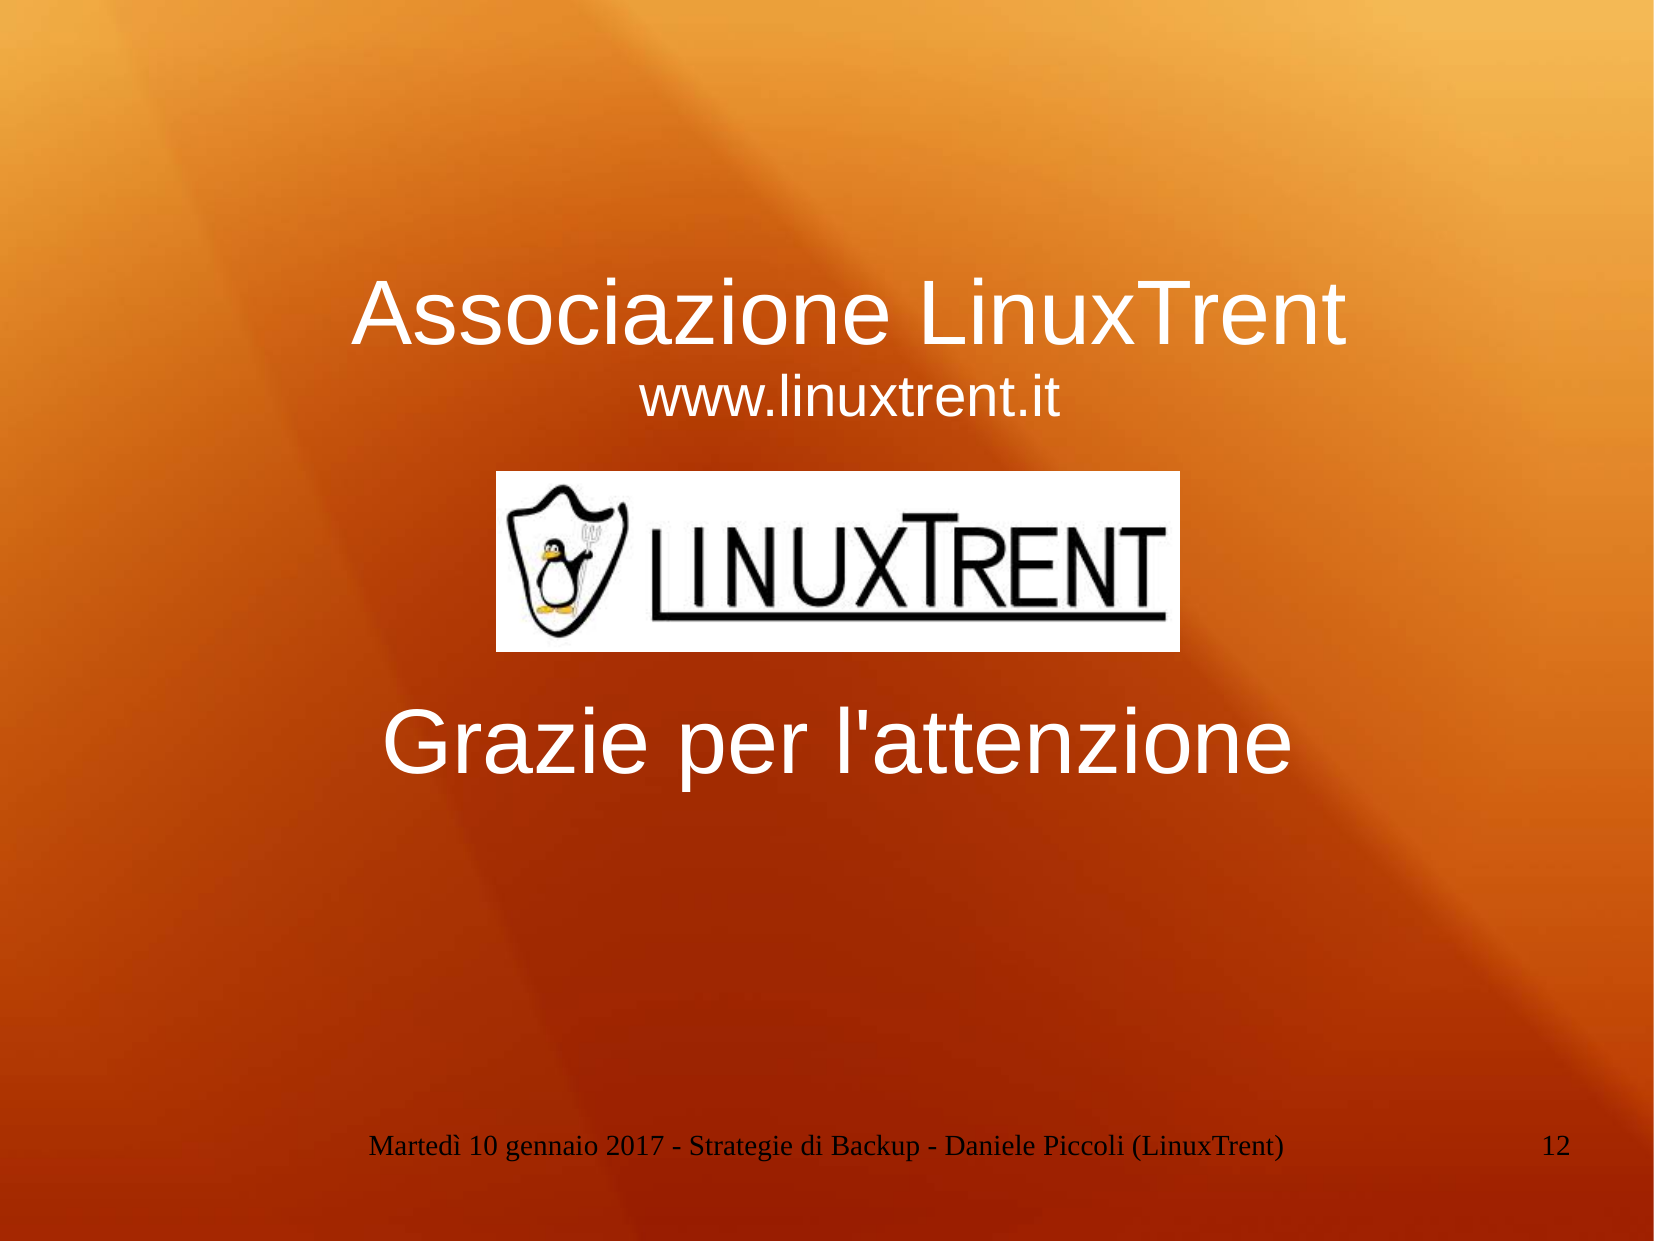

Associazione LinuxTrent
www.linuxtrent.it
# Grazie per l'attenzione
Martedì 10 gennaio 2017 - Strategie di Backup - Daniele Piccoli (LinuxTrent)
12